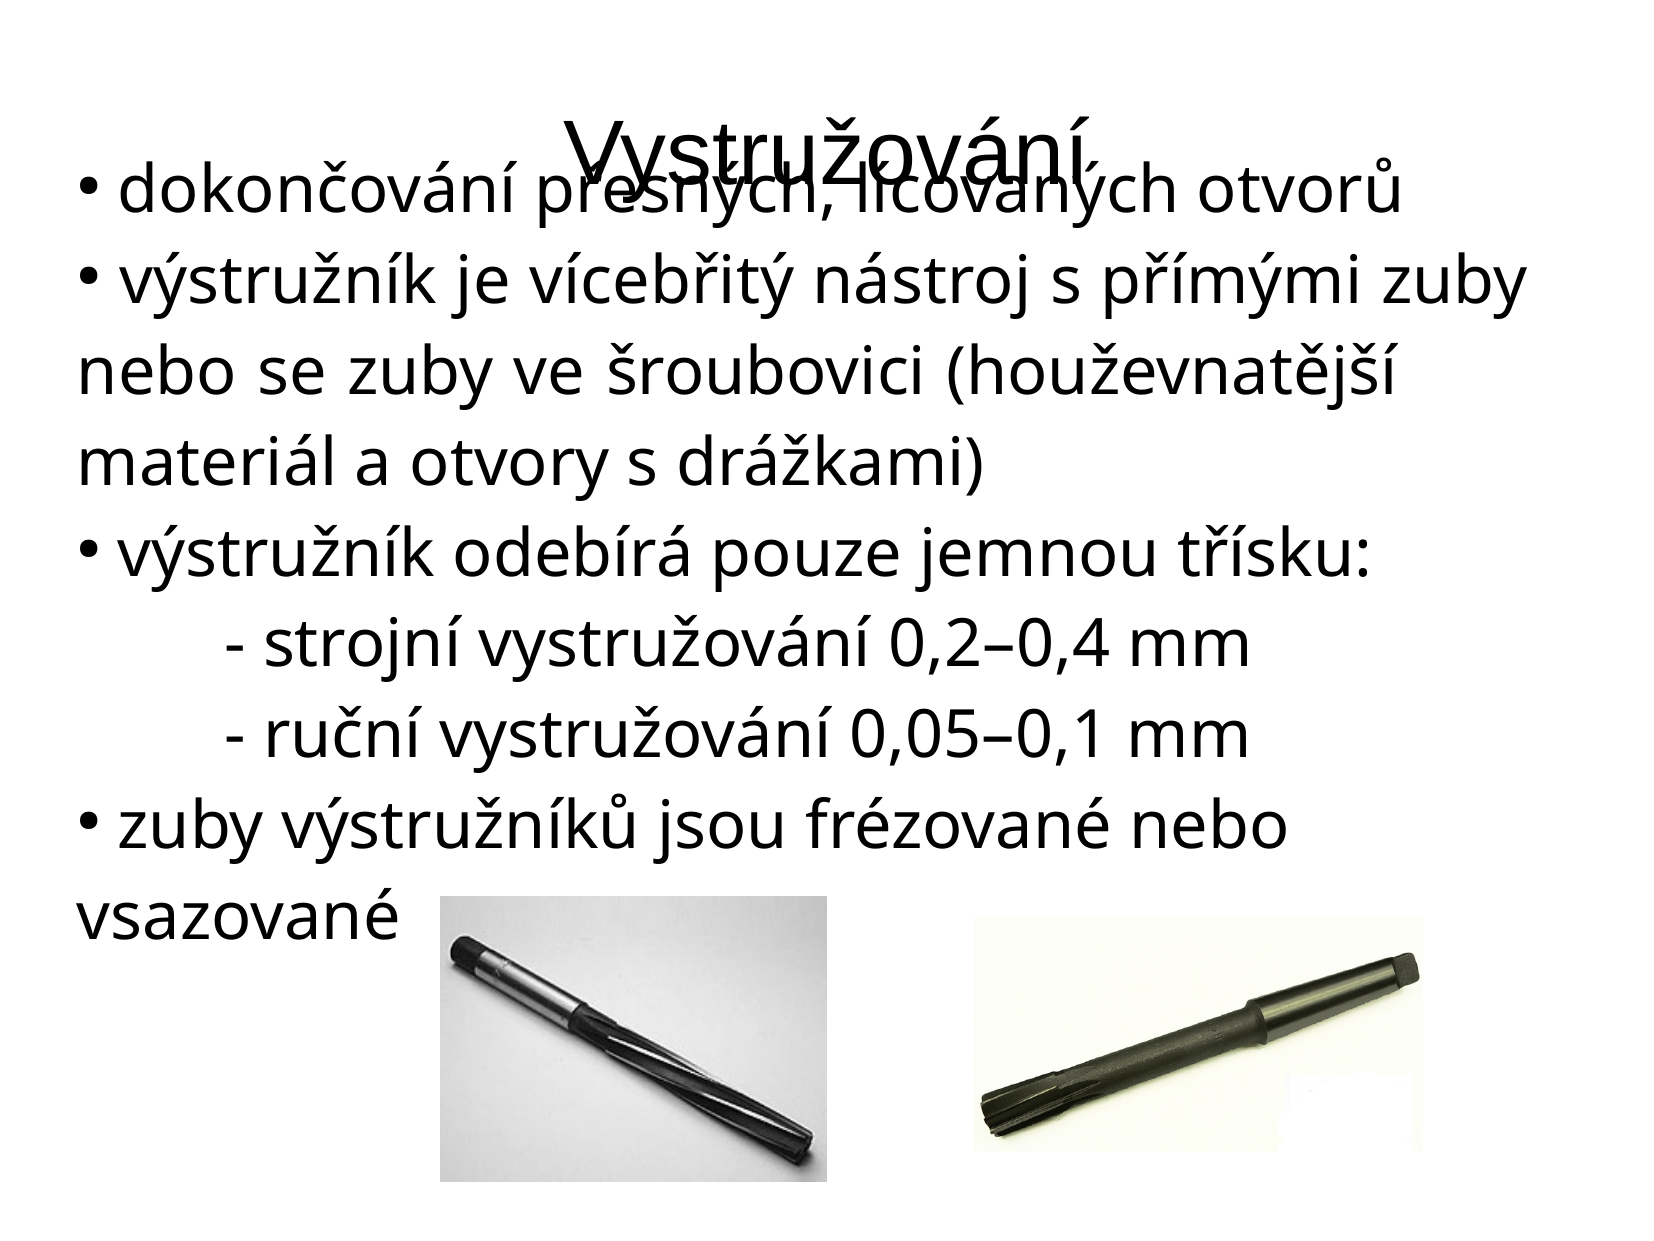

# Vystružování
 dokončování přesných, lícovaných otvorů
 výstružník je vícebřitý nástroj s přímými zuby nebo se zuby ve šroubovici (houževnatější materiál a otvory s drážkami)
 výstružník odebírá pouze jemnou třísku:
 	- strojní vystružování 0,2–0,4 mm
 	- ruční vystružování 0,05–0,1 mm
 zuby výstružníků jsou frézované nebo vsazované